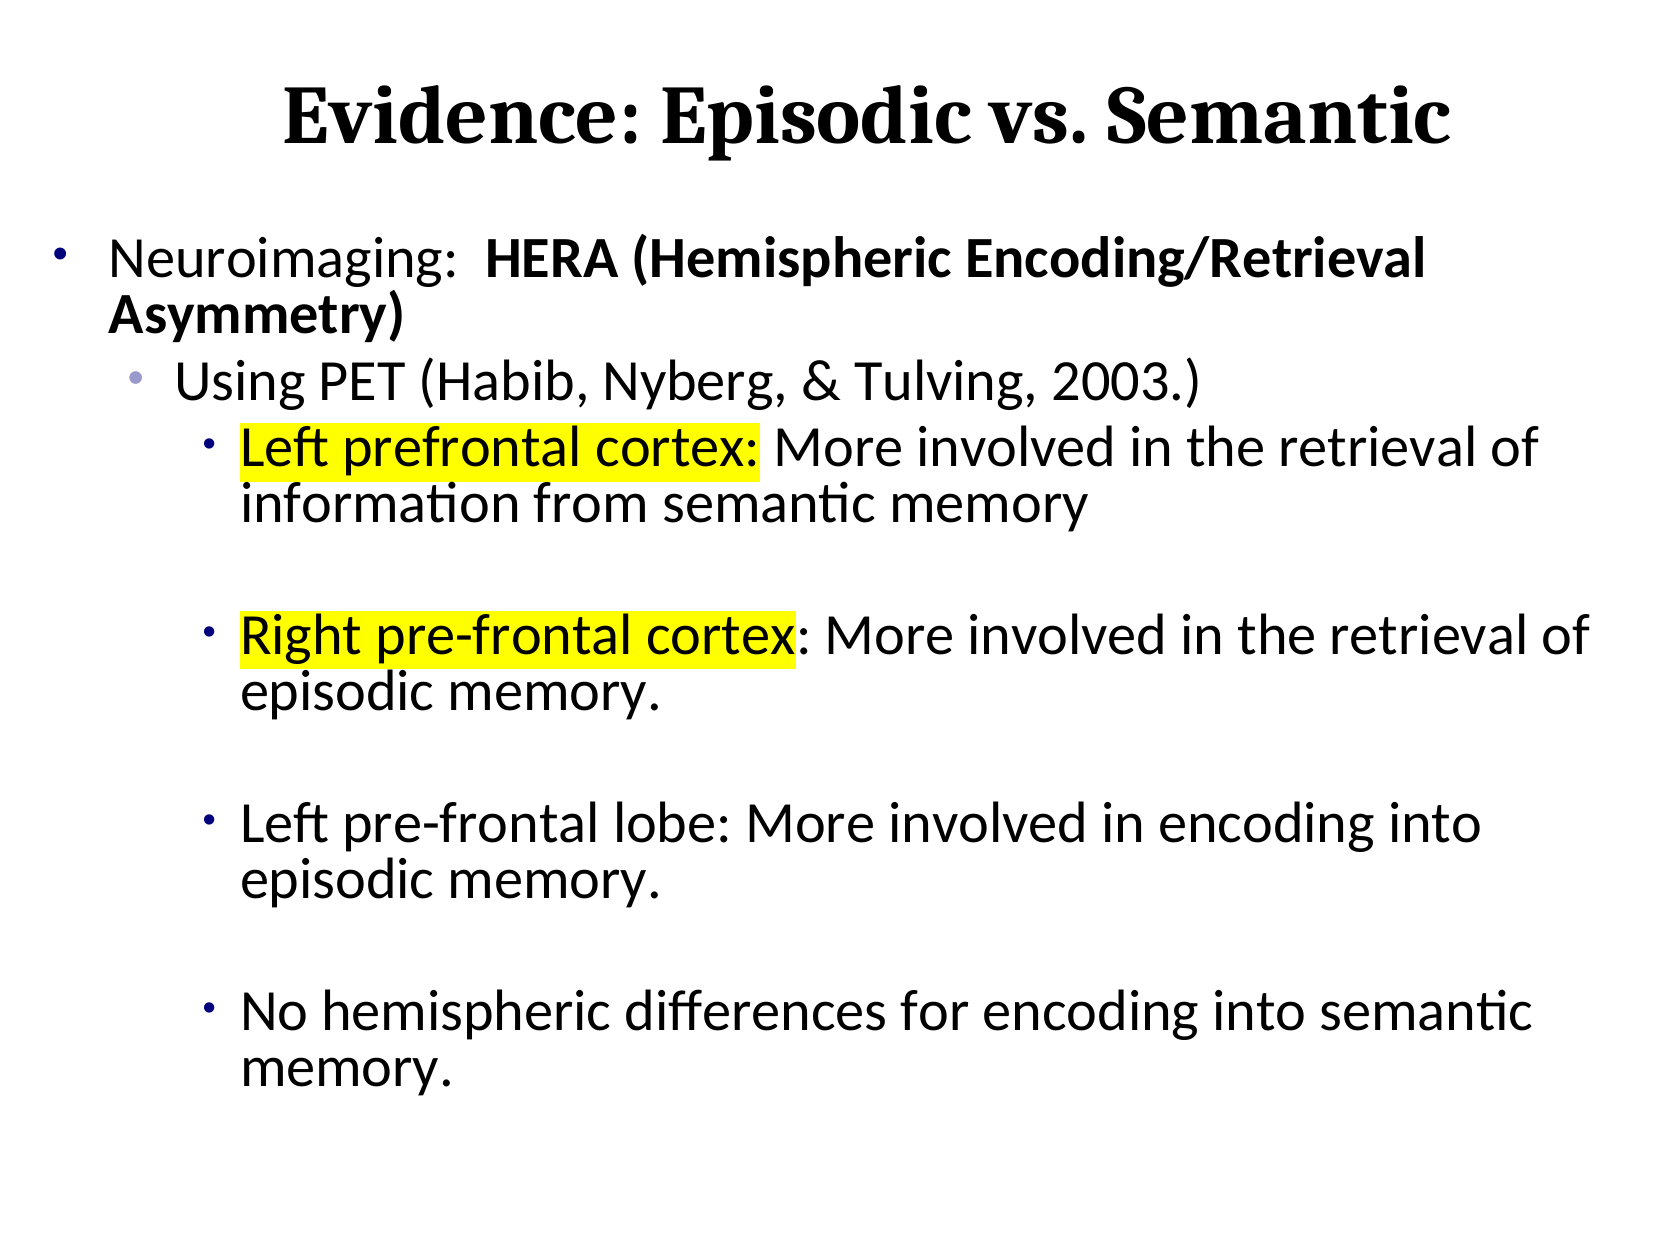

# Evidence: Episodic vs. Semantic
Neuroimaging: HERA (Hemispheric Encoding/Retrieval Asymmetry)
Using PET (Habib, Nyberg, & Tulving, 2003.)
Left prefrontal cortex: More involved in the retrieval of information from semantic memory
Right pre-frontal cortex: More involved in the retrieval of episodic memory.
Left pre-frontal lobe: More involved in encoding into episodic memory.
No hemispheric differences for encoding into semantic memory.